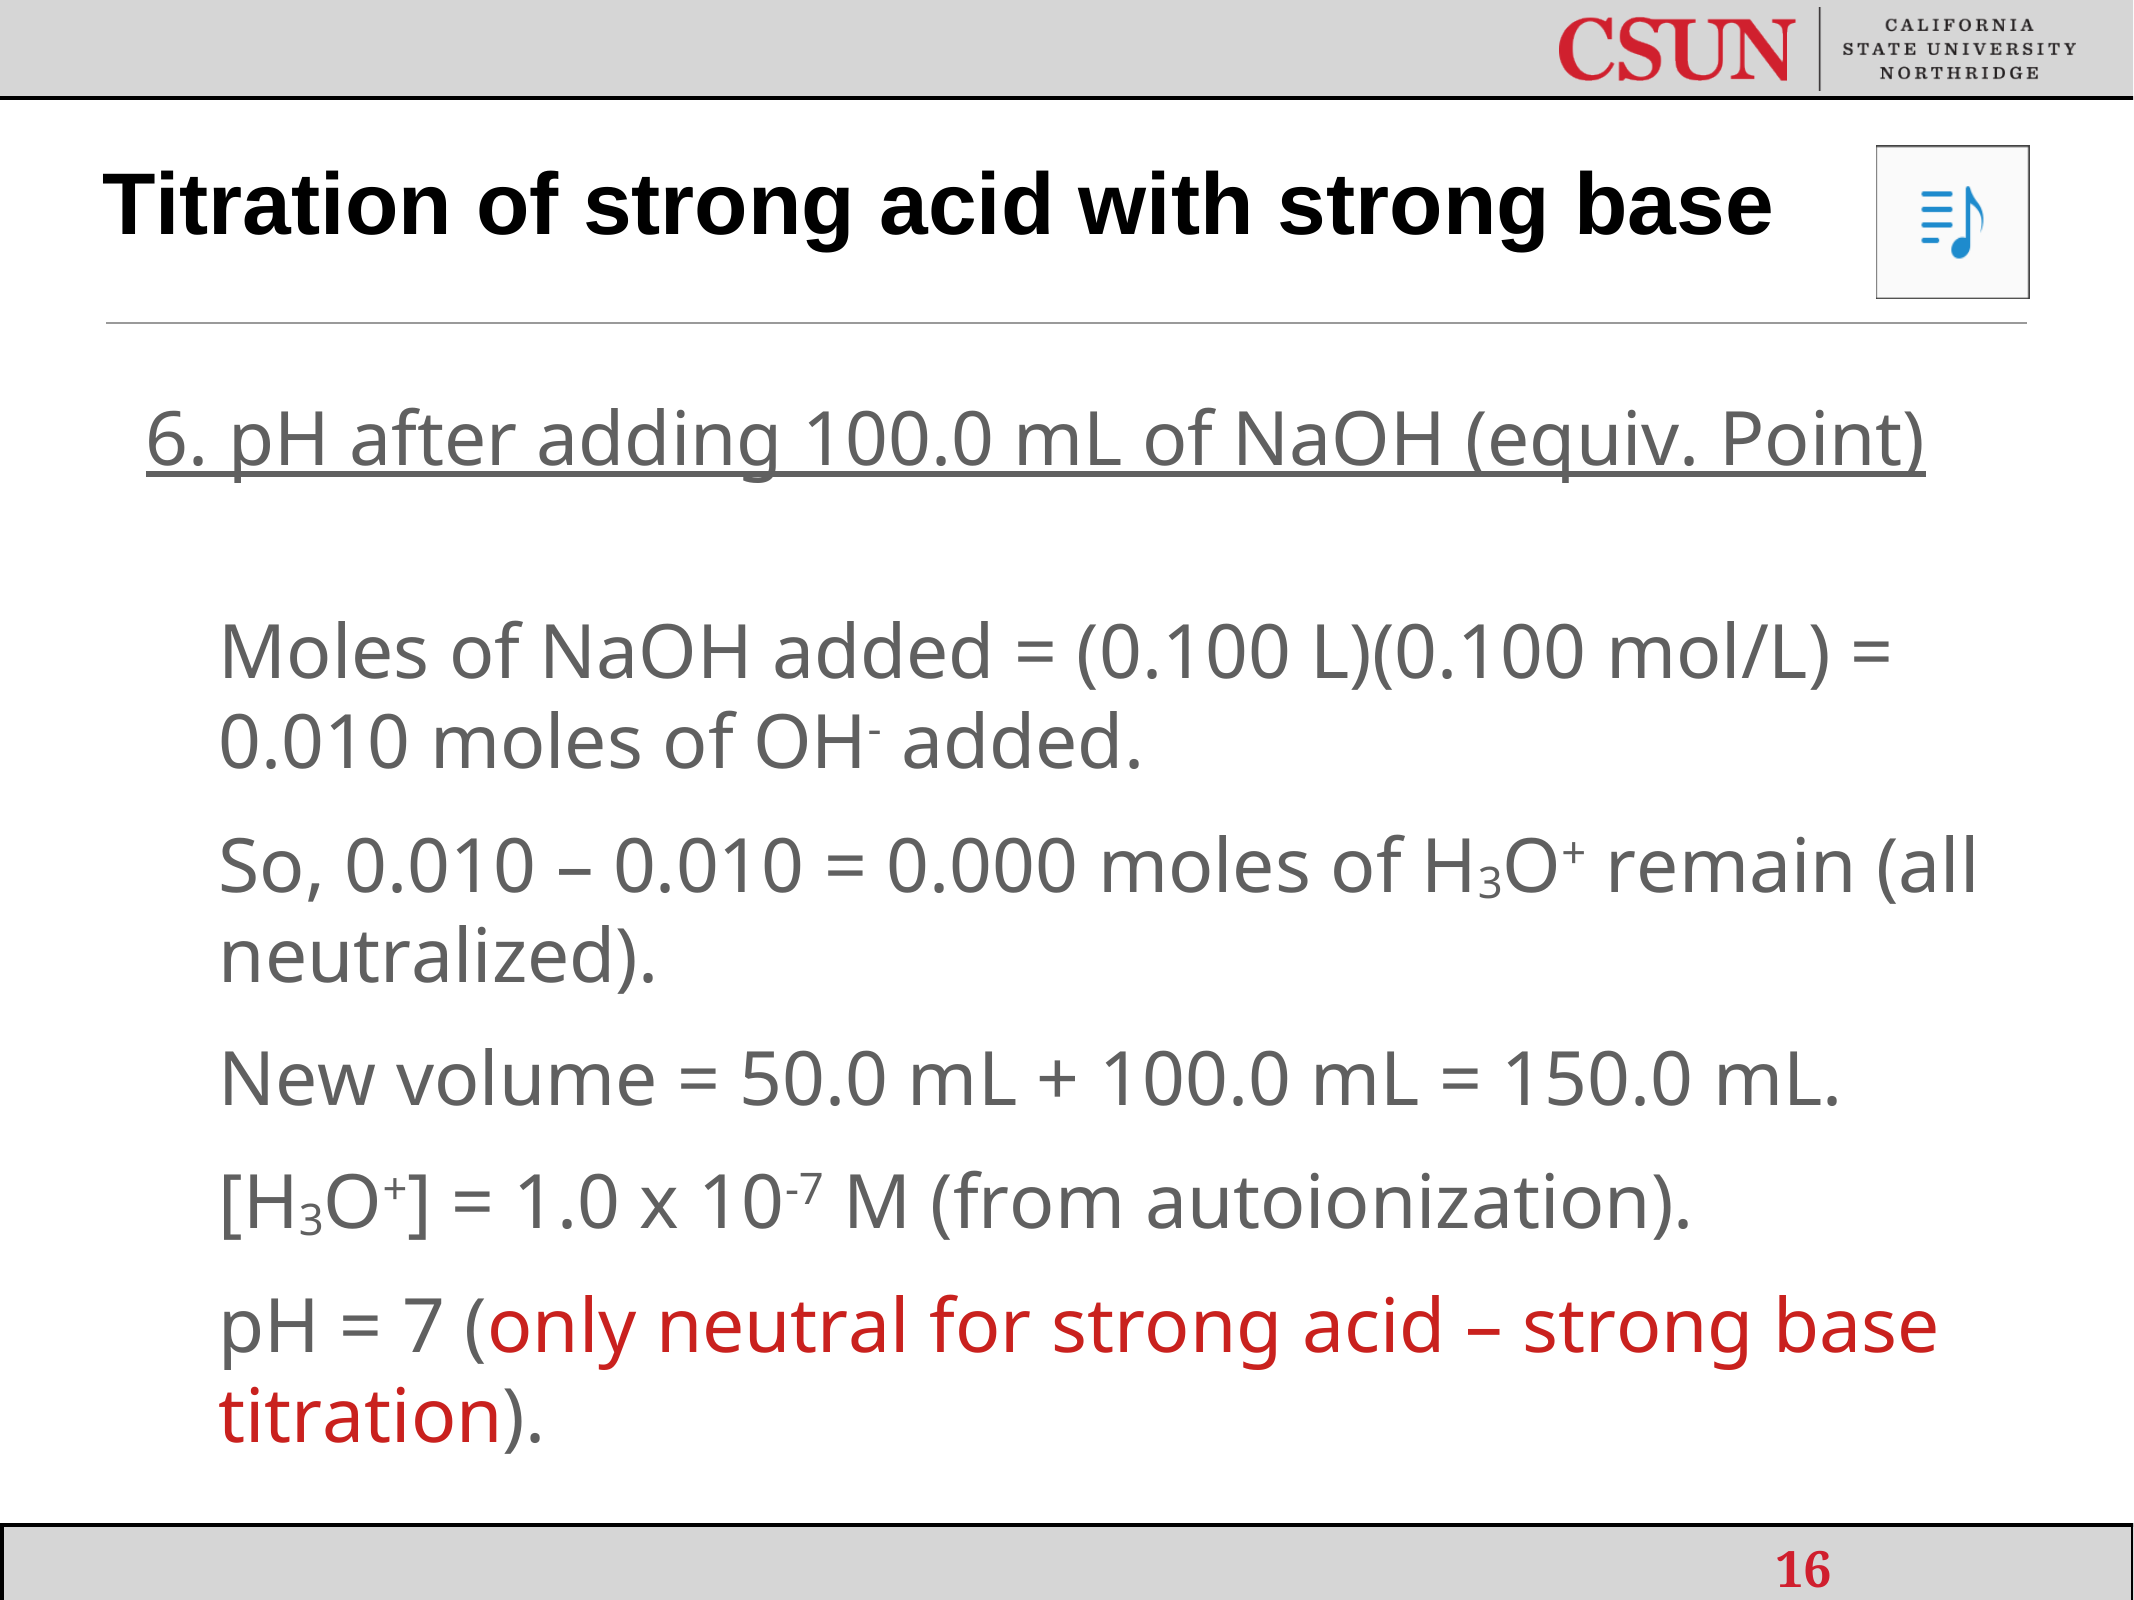

# Titration of strong acid with strong base
6. pH after adding 100.0 mL of NaOH (equiv. Point)
Moles of NaOH added = (0.100 L)(0.100 mol/L) = 0.010 moles of OH- added.
So, 0.010 – 0.010 = 0.000 moles of H3O+ remain (all neutralized).
New volume = 50.0 mL + 100.0 mL = 150.0 mL.
[H3O+] = 1.0 x 10-7 M (from autoionization).
pH = 7 (only neutral for strong acid – strong base titration).
16